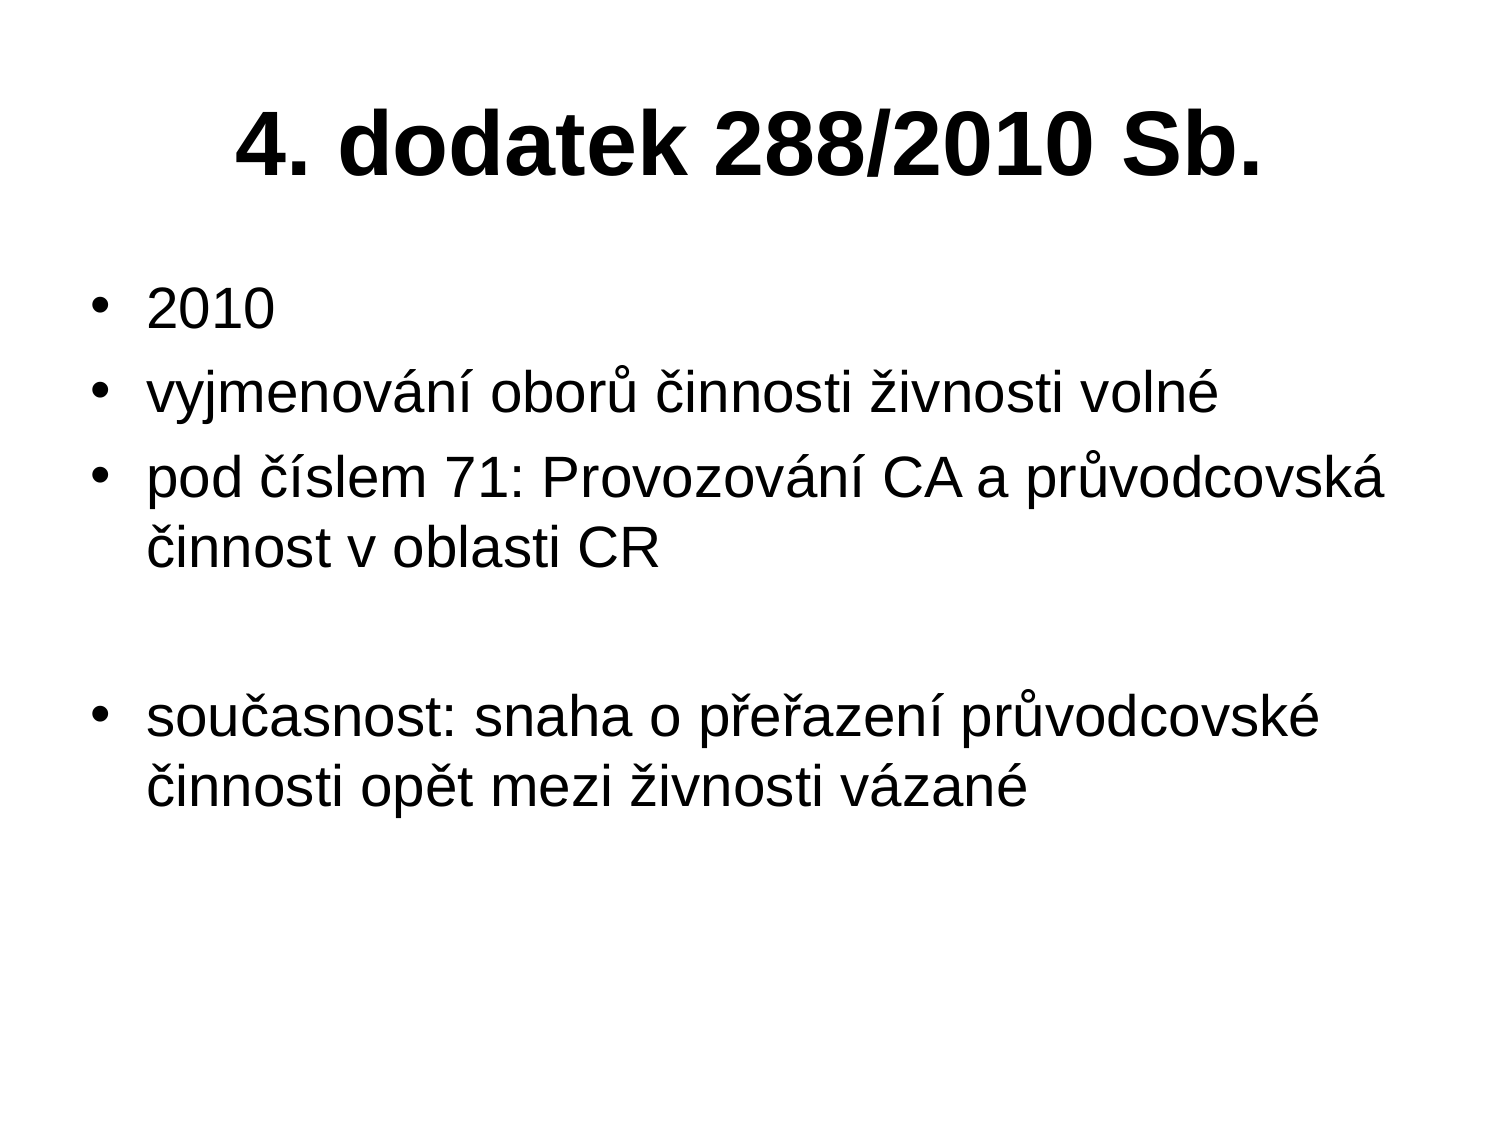

# 4. dodatek 288/2010 Sb.
2010
vyjmenování oborů činnosti živnosti volné
pod číslem 71: Provozování CA a průvodcovská činnost v oblasti CR
současnost: snaha o přeřazení průvodcovské činnosti opět mezi živnosti vázané